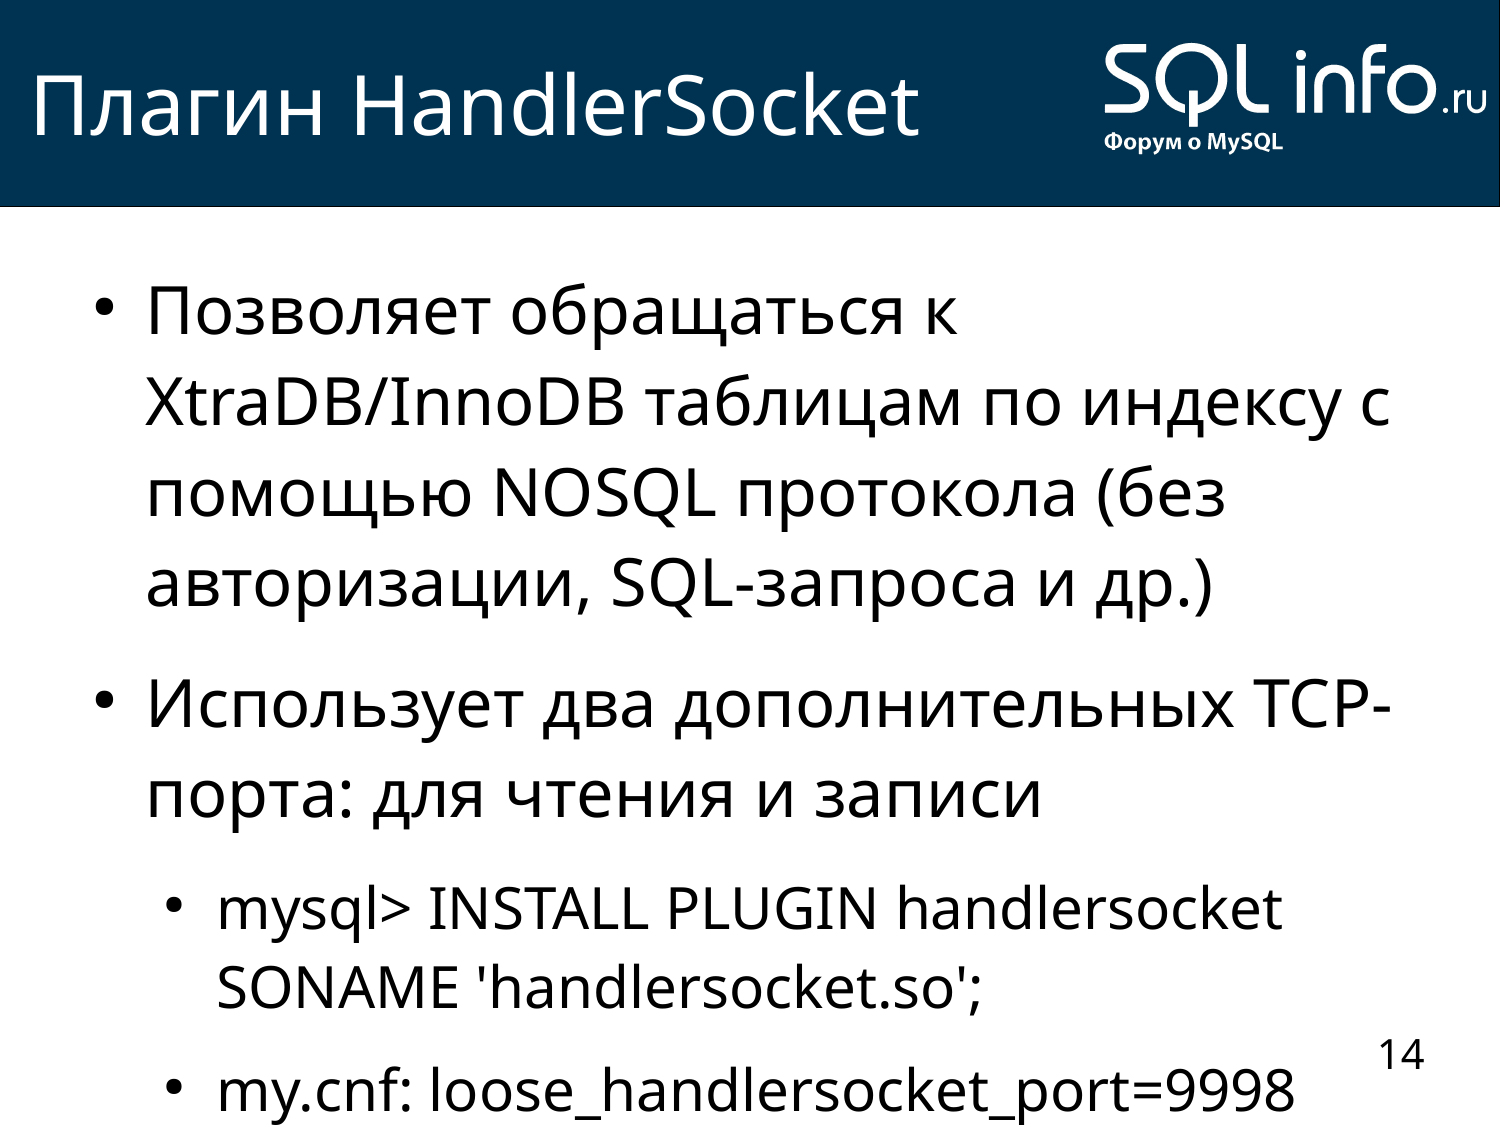

# Плагин HandlerSocket
Позволяет обращаться к XtraDB/InnoDB таблицам по индексу с помощью NOSQL протокола (без авторизации, SQL-запроса и др.)
Использует два дополнительных TCP-порта: для чтения и записи
mysql> INSTALL PLUGIN handlersocket SONAME 'handlersocket.so';
my.cnf: loose_handlersocket_port=9998
my.cnf: loose_handlersocket_port_wr=9999
14